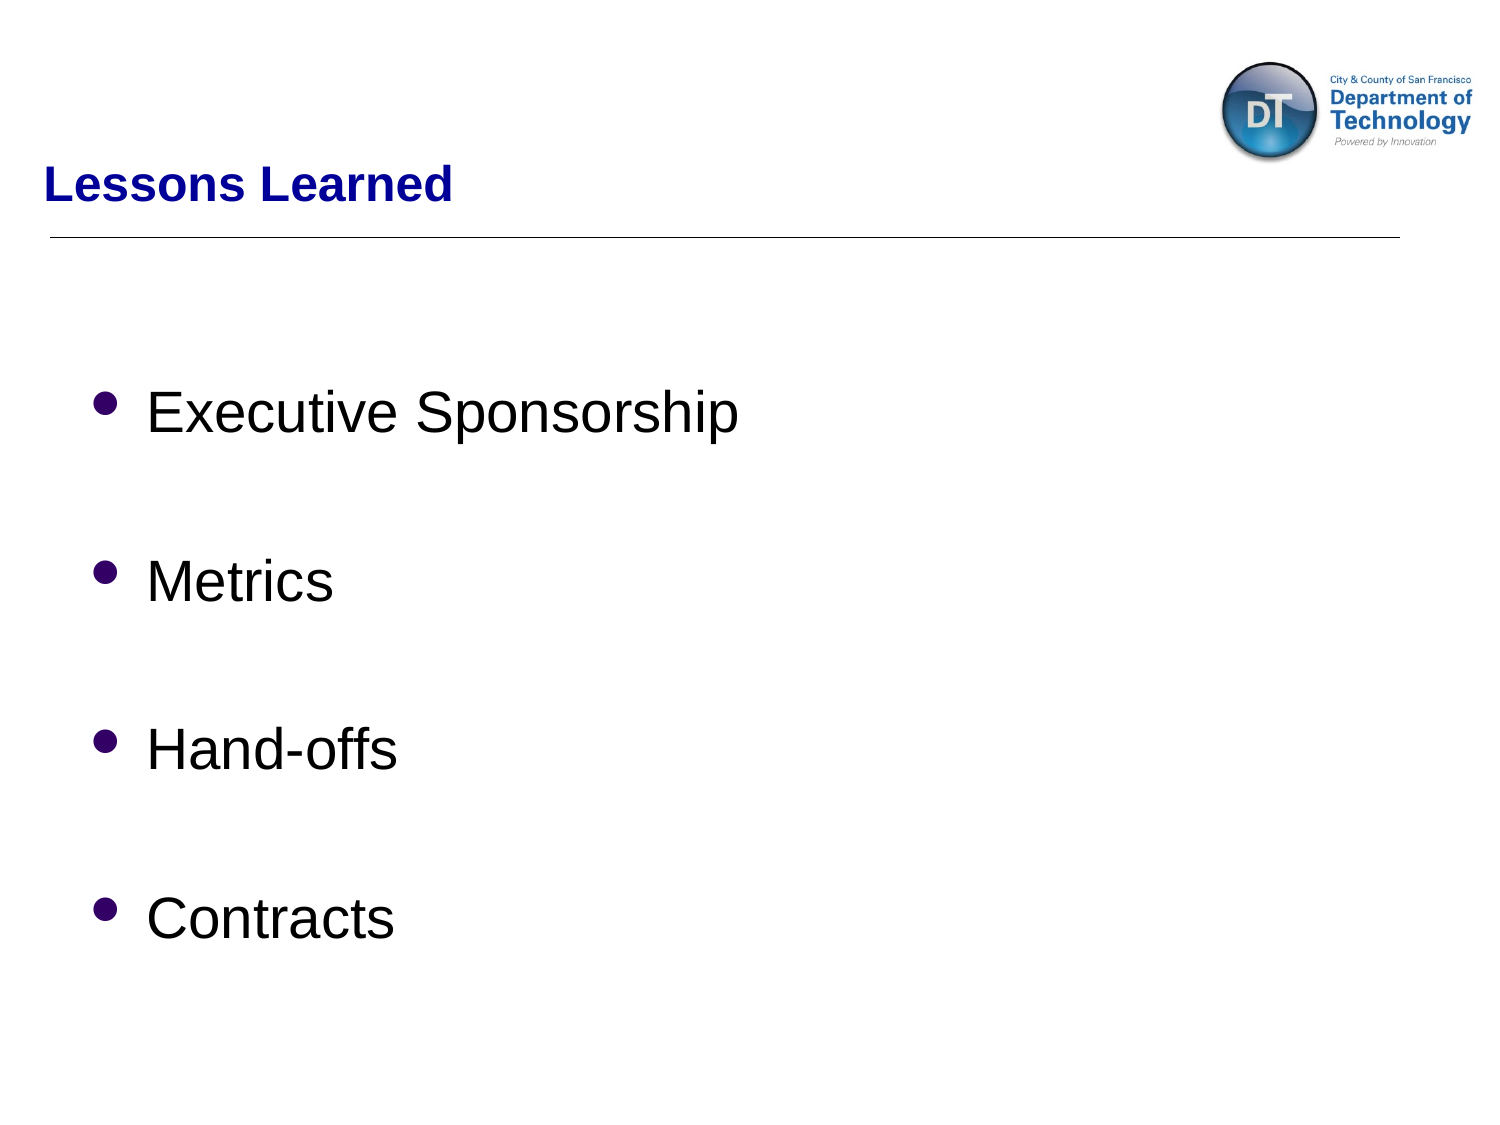

# Lessons Learned
Executive Sponsorship
Metrics
Hand-offs
Contracts